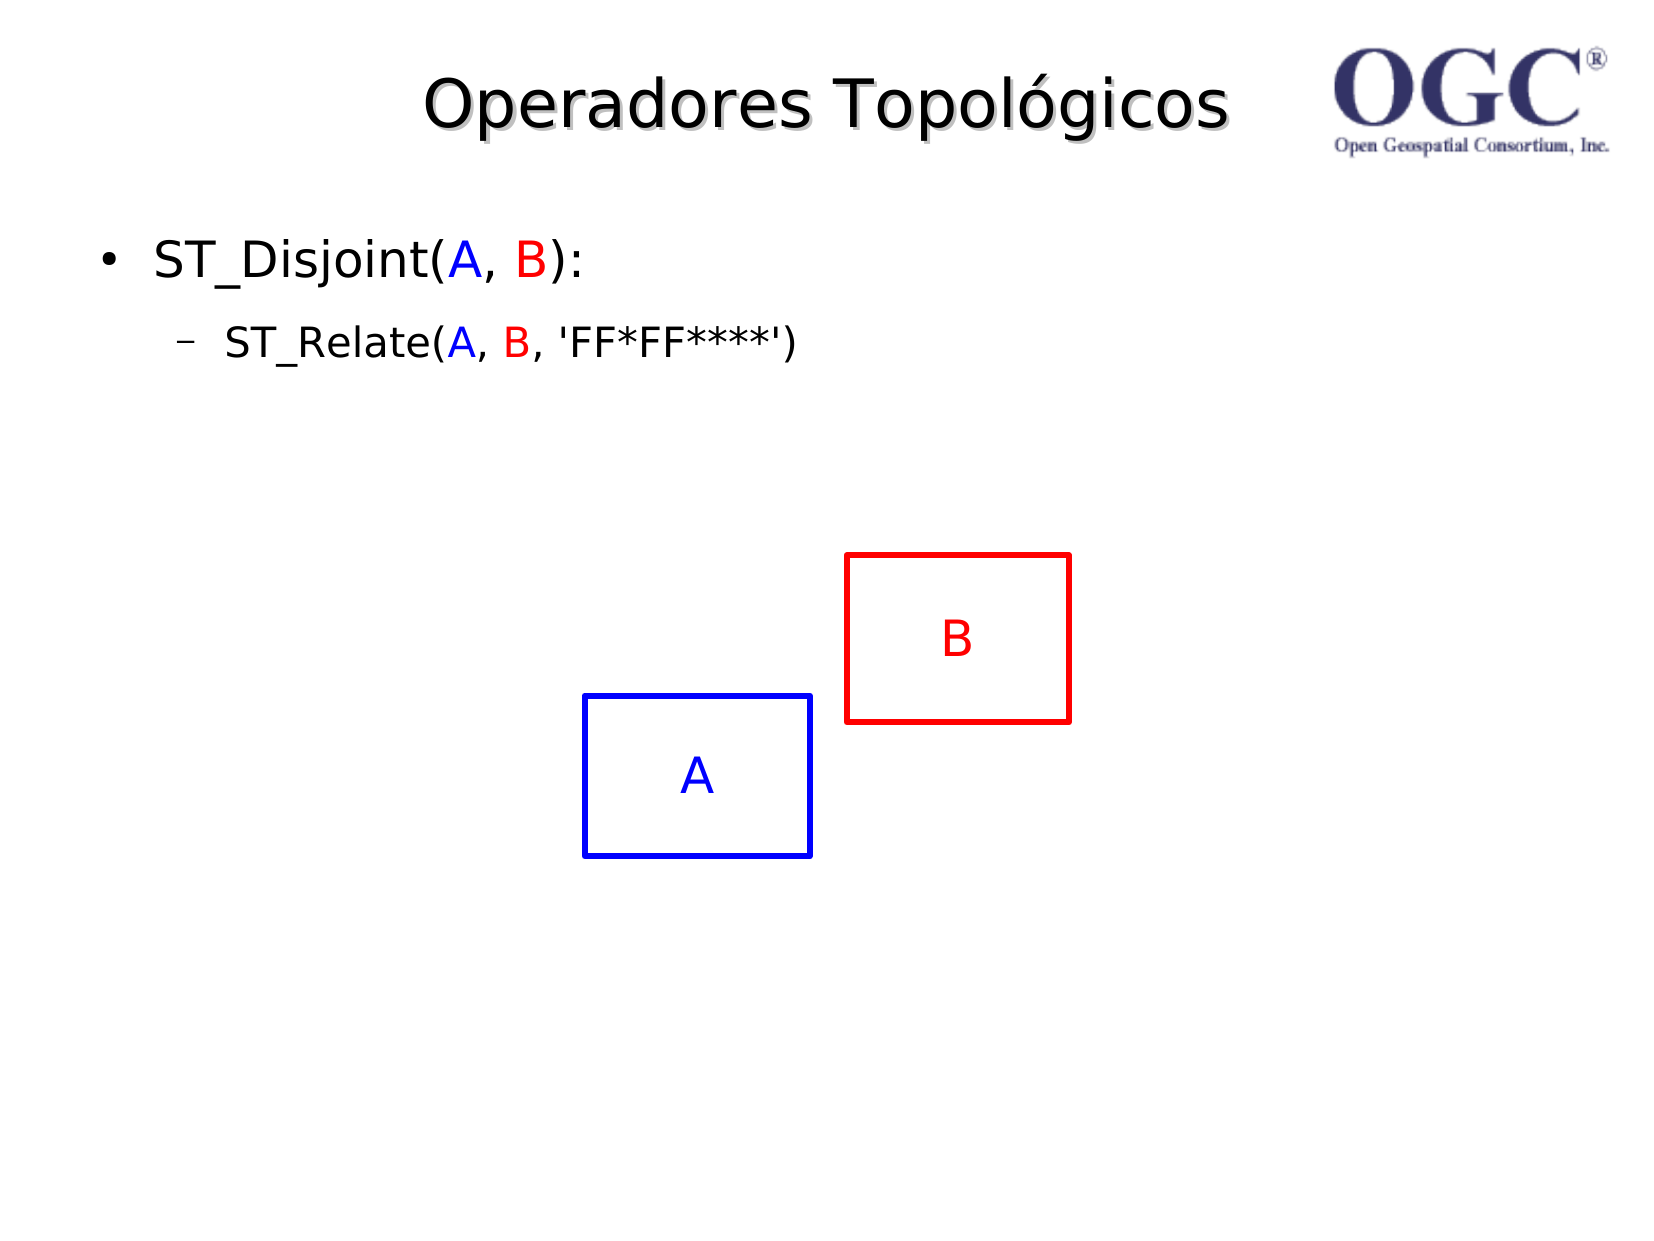

# Operadores Topológicos
ST_Disjoint(A, B):
ST_Relate(A, B, 'FF*FF****')
B
A